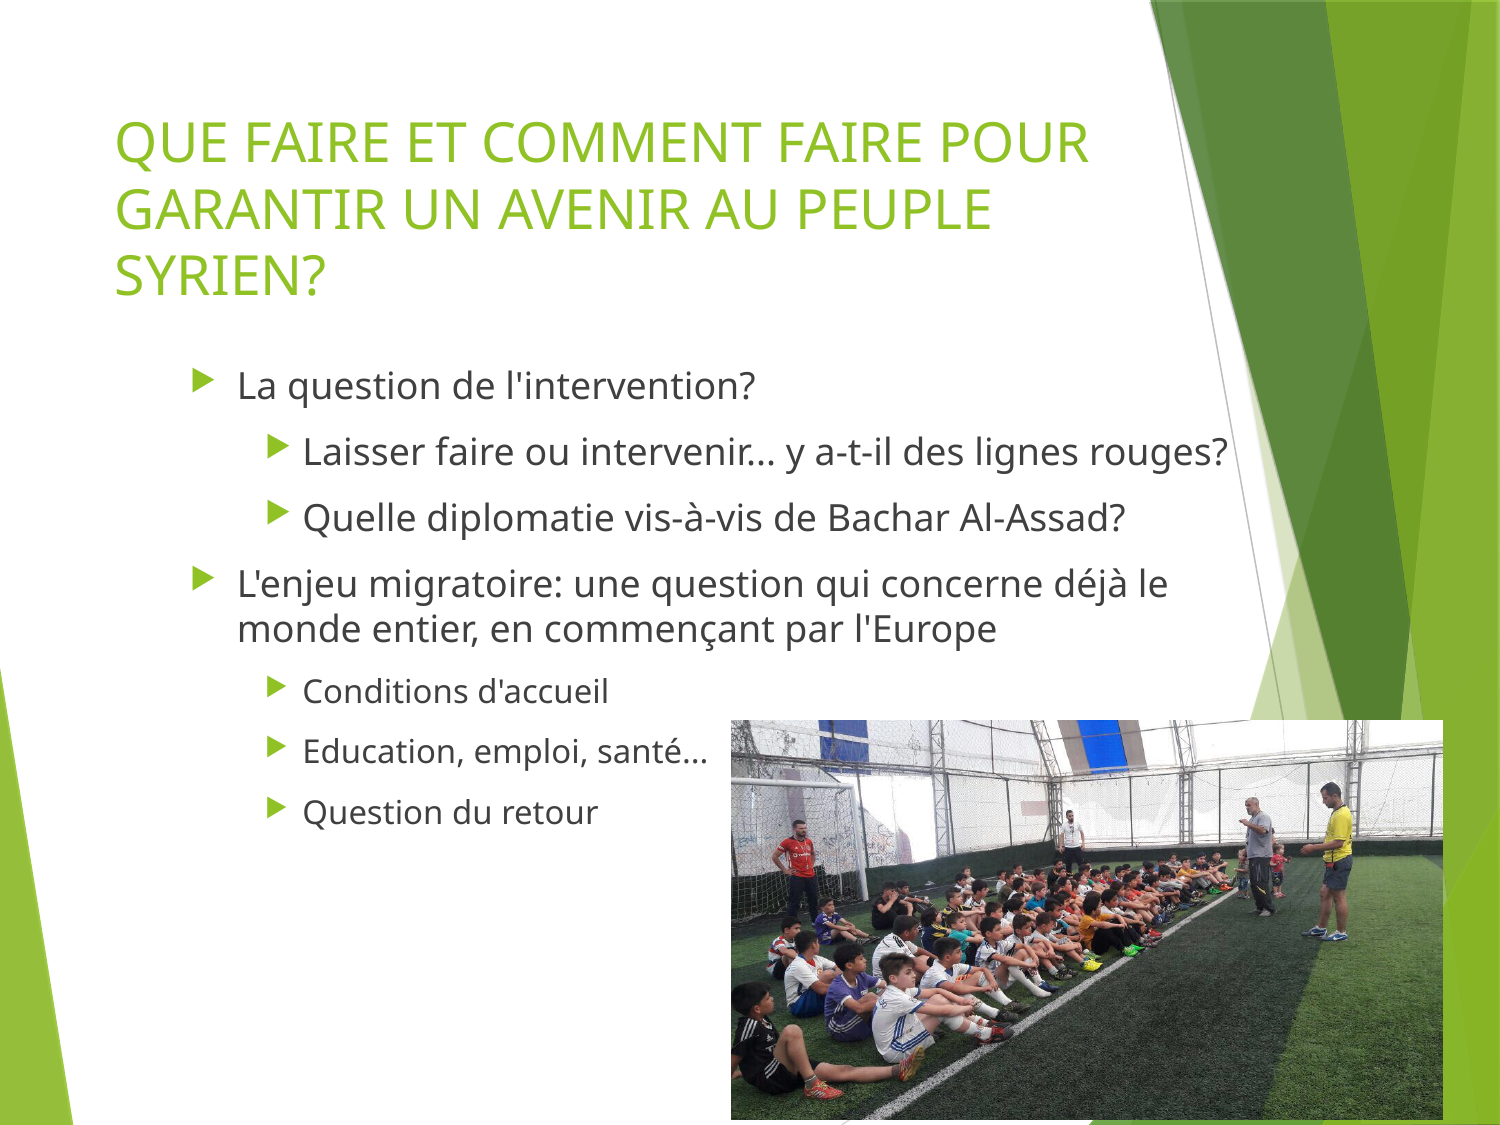

# QUE FAIRE ET COMMENT FAIRE POUR GARANTIR UN AVENIR AU PEUPLE SYRIEN?
La question de l'intervention?
Laisser faire ou intervenir... y a-t-il des lignes rouges?
Quelle diplomatie vis-à-vis de Bachar Al-Assad?
L'enjeu migratoire: une question qui concerne déjà le monde entier, en commençant par l'Europe
Conditions d'accueil
Education, emploi, santé...
Question du retour